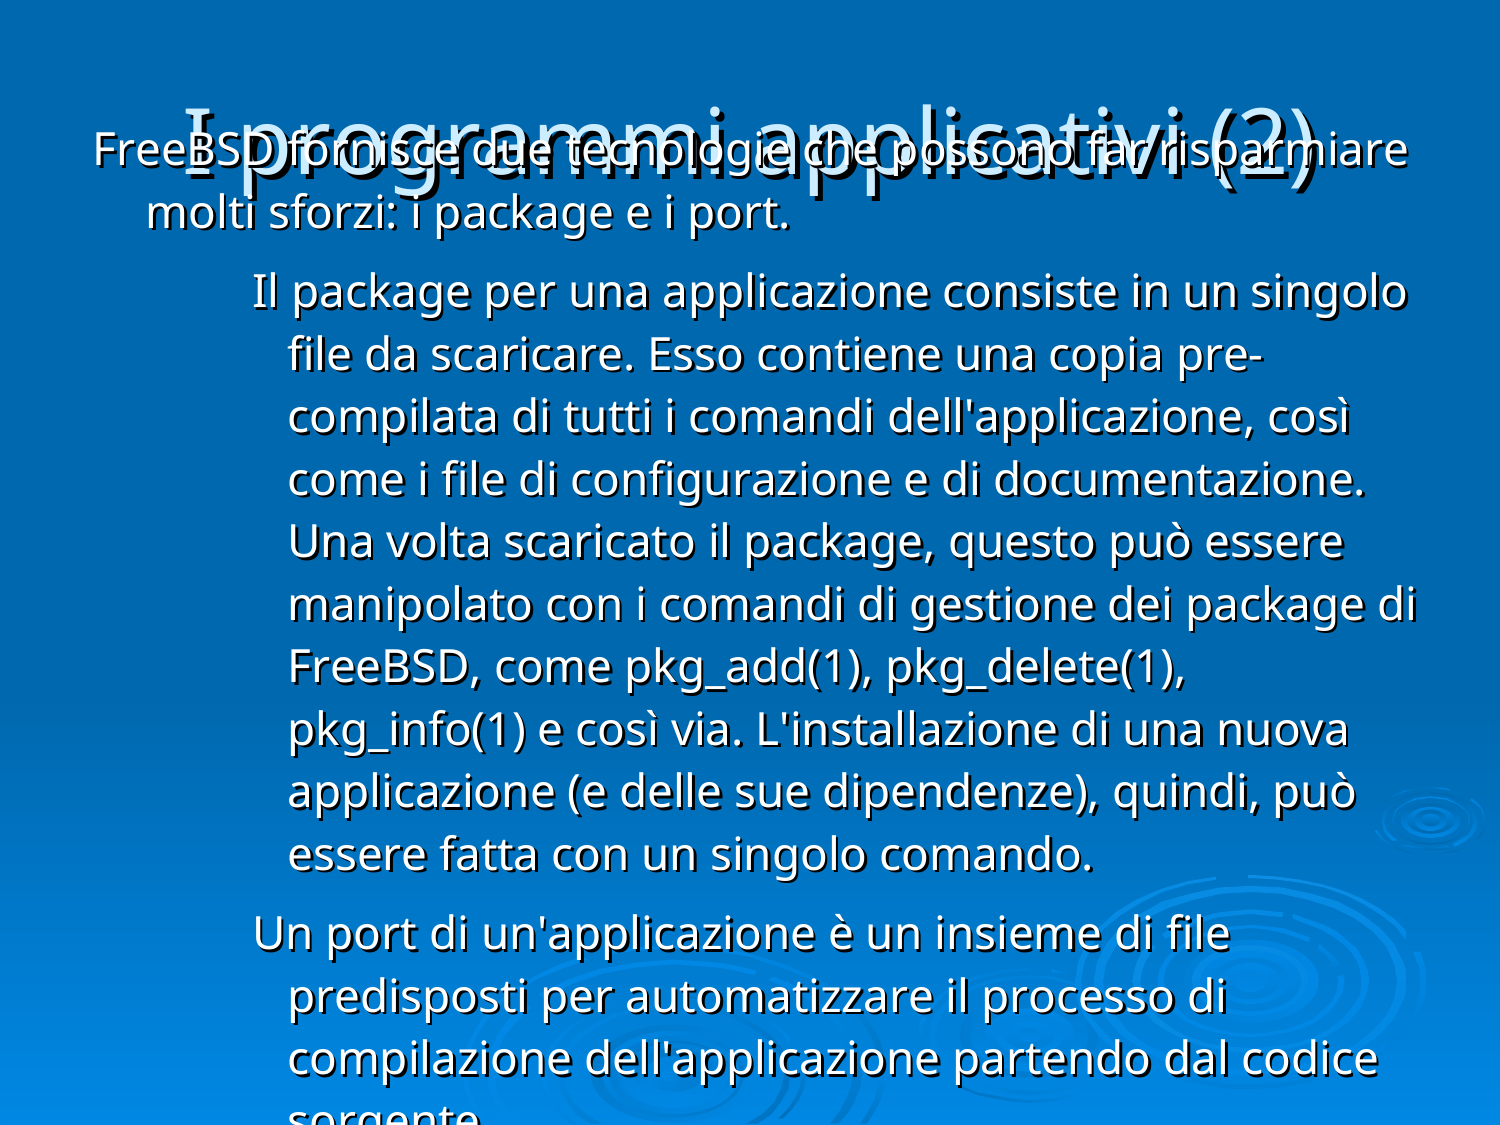

# I programmi applicativi (2)
FreeBSD fornisce due tecnologie che possono far risparmiare molti sforzi: i package e i port.
Il package per una applicazione consiste in un singolo file da scaricare. Esso contiene una copia pre-compilata di tutti i comandi dell'applicazione, così come i file di configurazione e di documentazione. Una volta scaricato il package, questo può essere manipolato con i comandi di gestione dei package di FreeBSD, come pkg_add(1), pkg_delete(1), pkg_info(1) e così via. L'installazione di una nuova applicazione (e delle sue dipendenze), quindi, può essere fatta con un singolo comando.
Un port di un'applicazione è un insieme di file predisposti per automatizzare il processo di compilazione dell'applicazione partendo dal codice sorgente.